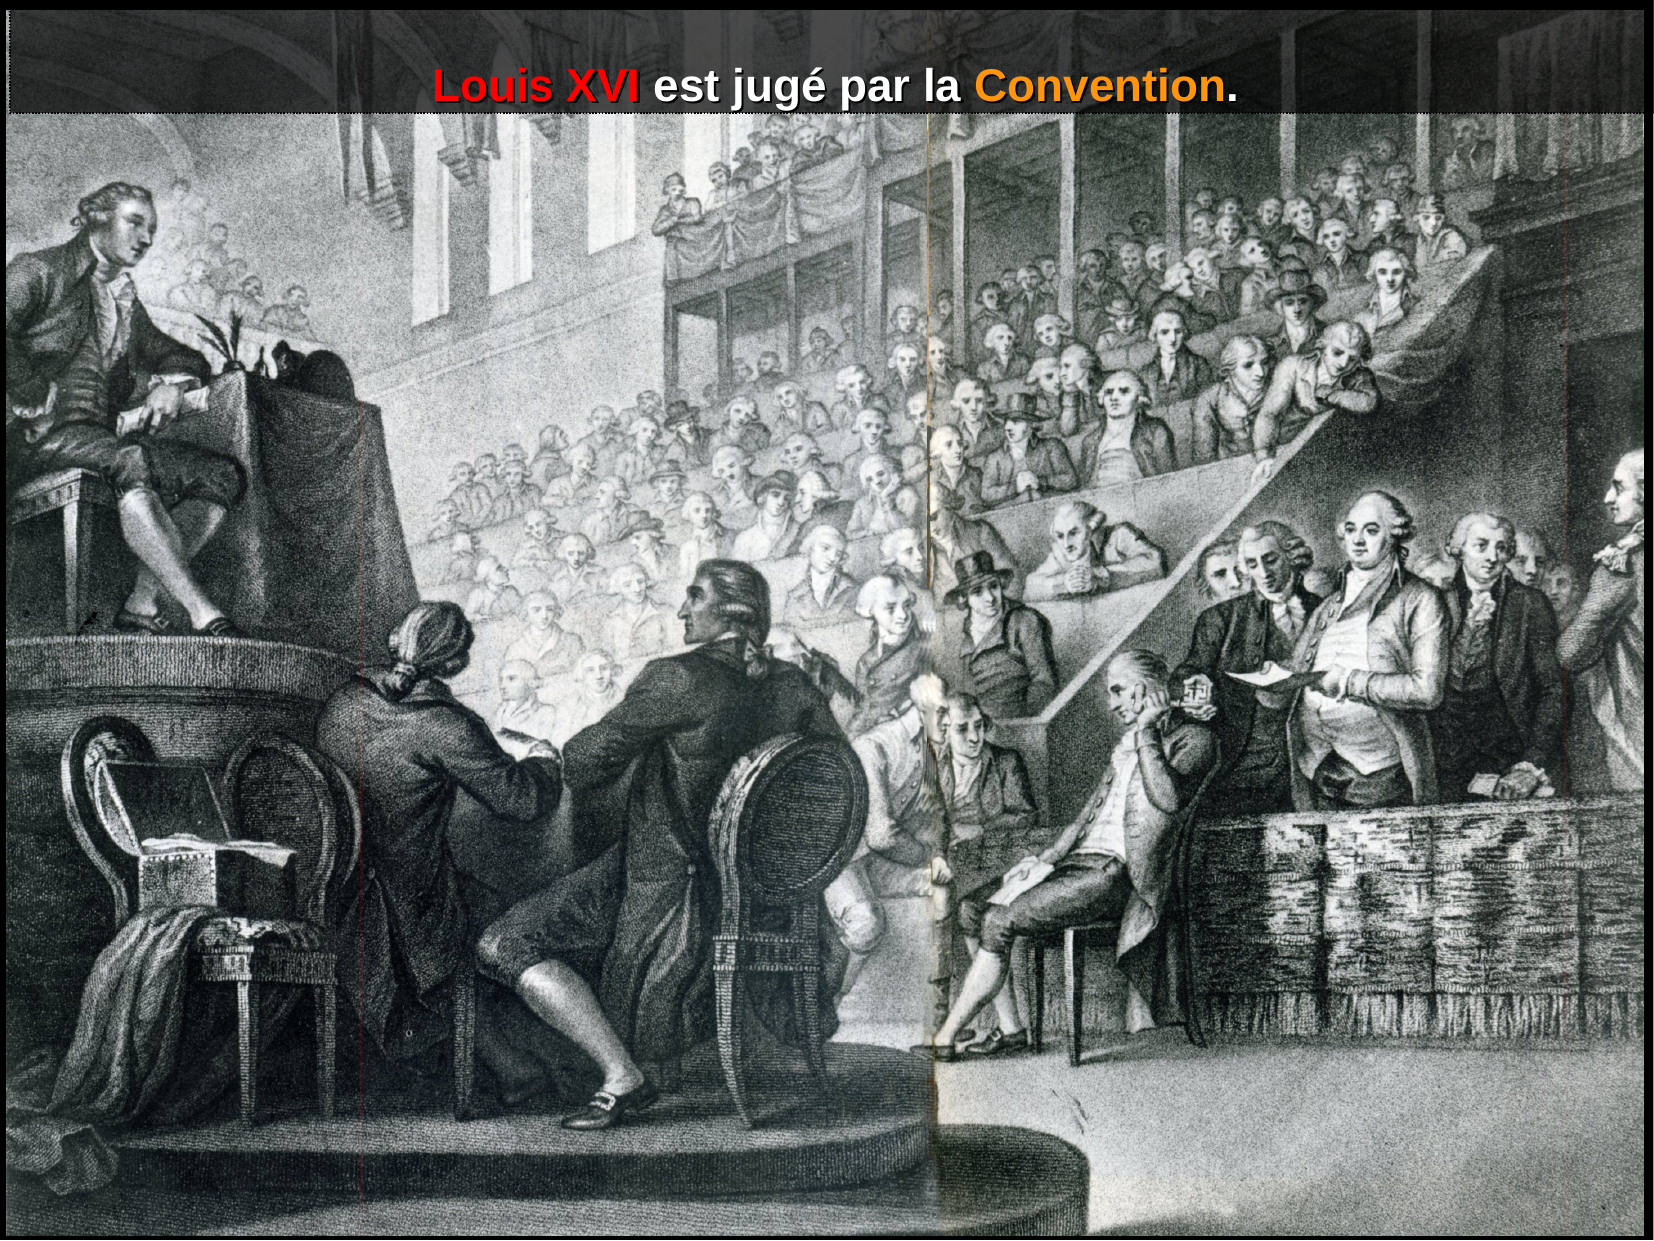

Louis XVI est jugé par la Convention.